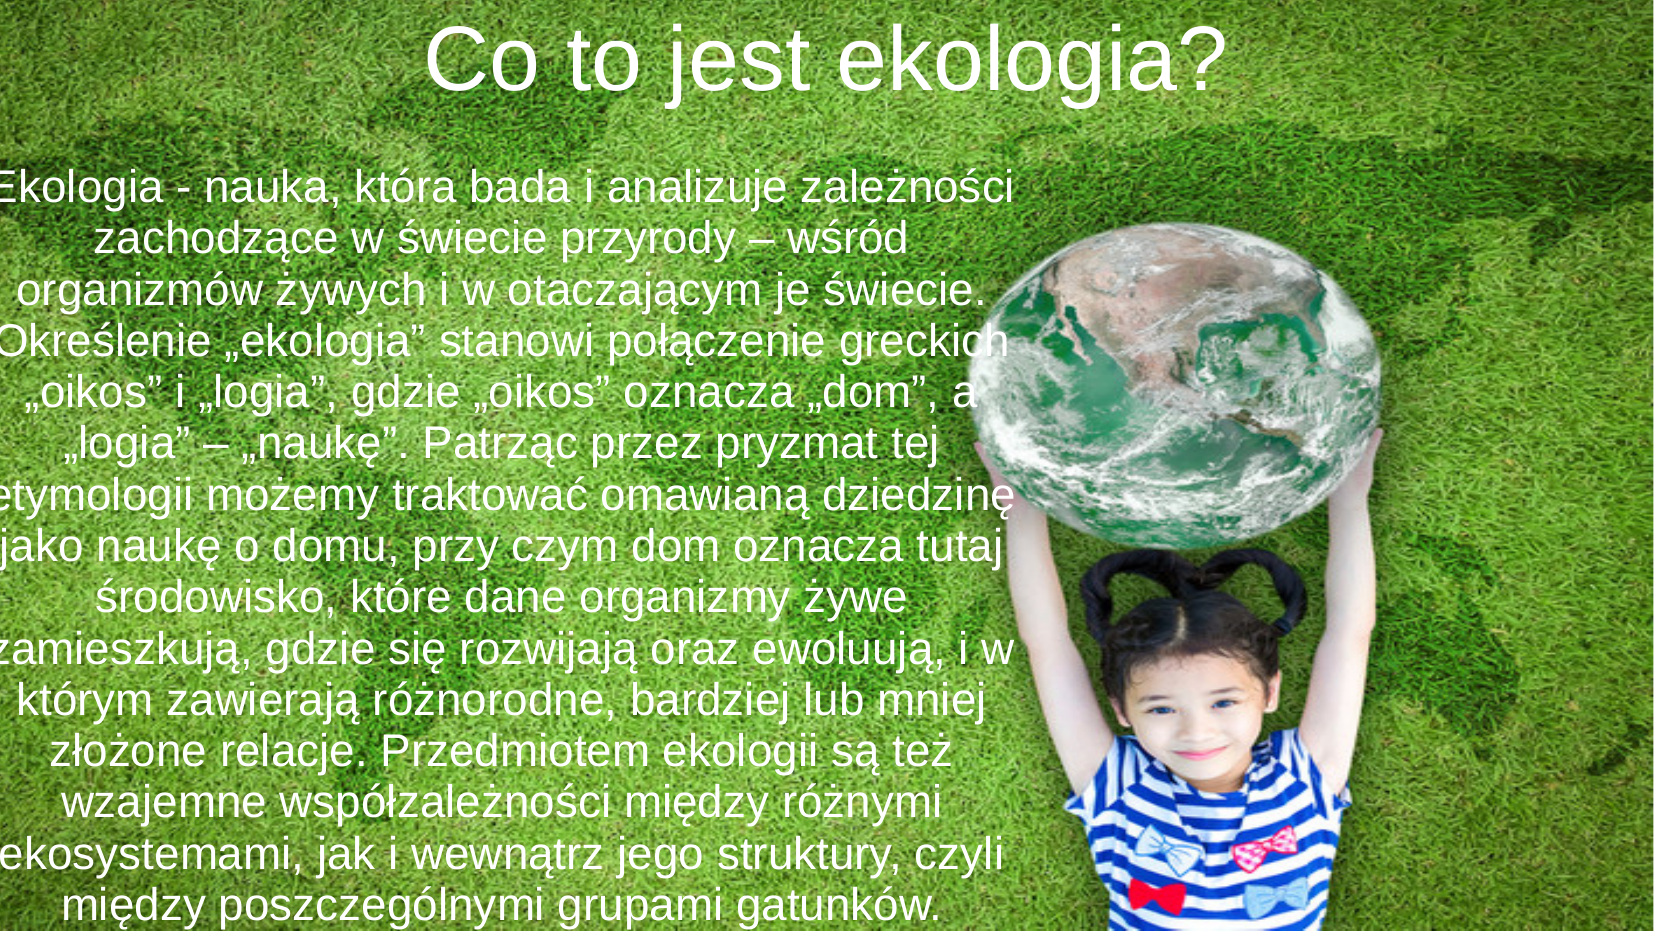

# Co to jest ekologia?
Ekologia - nauka, która bada i analizuje zależności zachodzące w świecie przyrody – wśród organizmów żywych i w otaczającym je świecie. Określenie „ekologia” stanowi połączenie greckich „oikos” i „logia”, gdzie „oikos” oznacza „dom”, a „logia” – „naukę”. Patrząc przez pryzmat tej etymologii możemy traktować omawianą dziedzinę jako naukę o domu, przy czym dom oznacza tutaj środowisko, które dane organizmy żywe zamieszkują, gdzie się rozwijają oraz ewoluują, i w którym zawierają różnorodne, bardziej lub mniej złożone relacje. Przedmiotem ekologii są też wzajemne współzależności między różnymi ekosystemami, jak i wewnątrz jego struktury, czyli między poszczególnymi grupami gatunków.